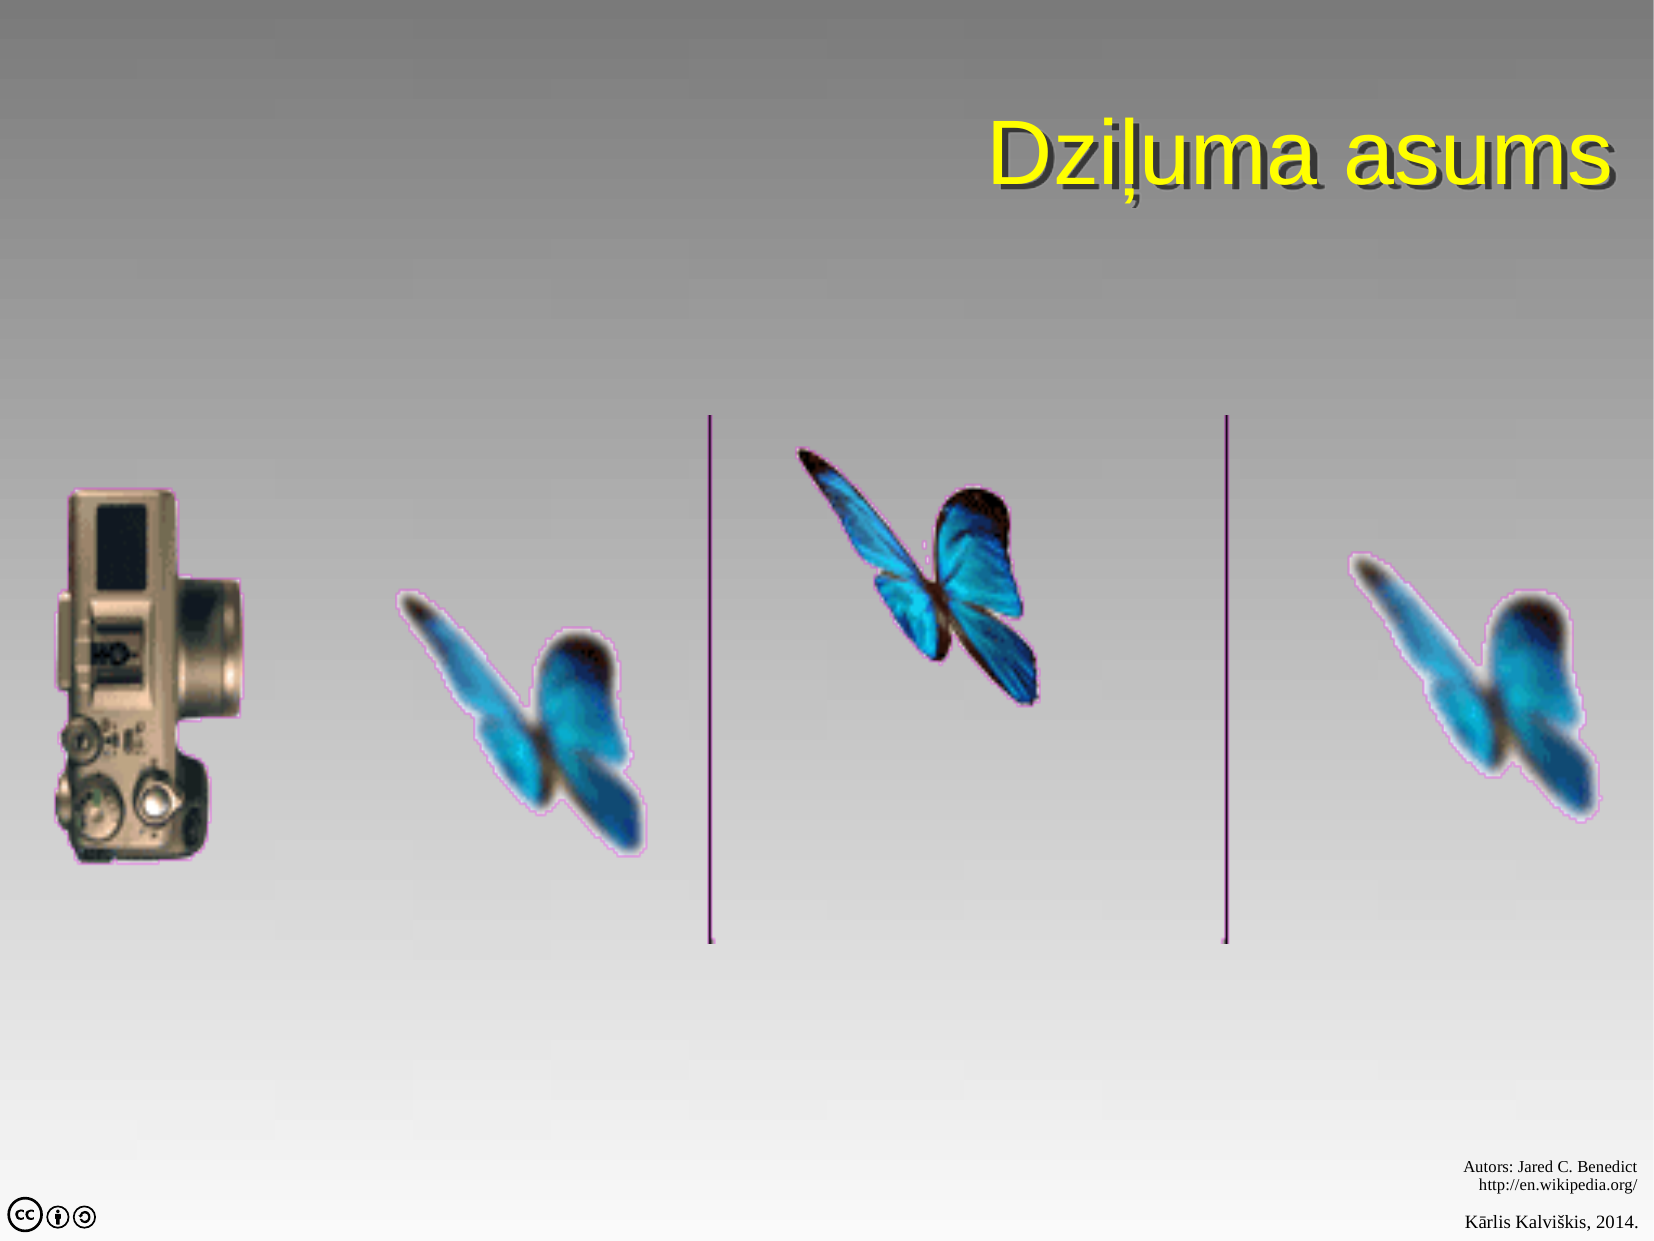

# Dziļuma asums
Autors: Jared C. Benedict
http://en.wikipedia.org/